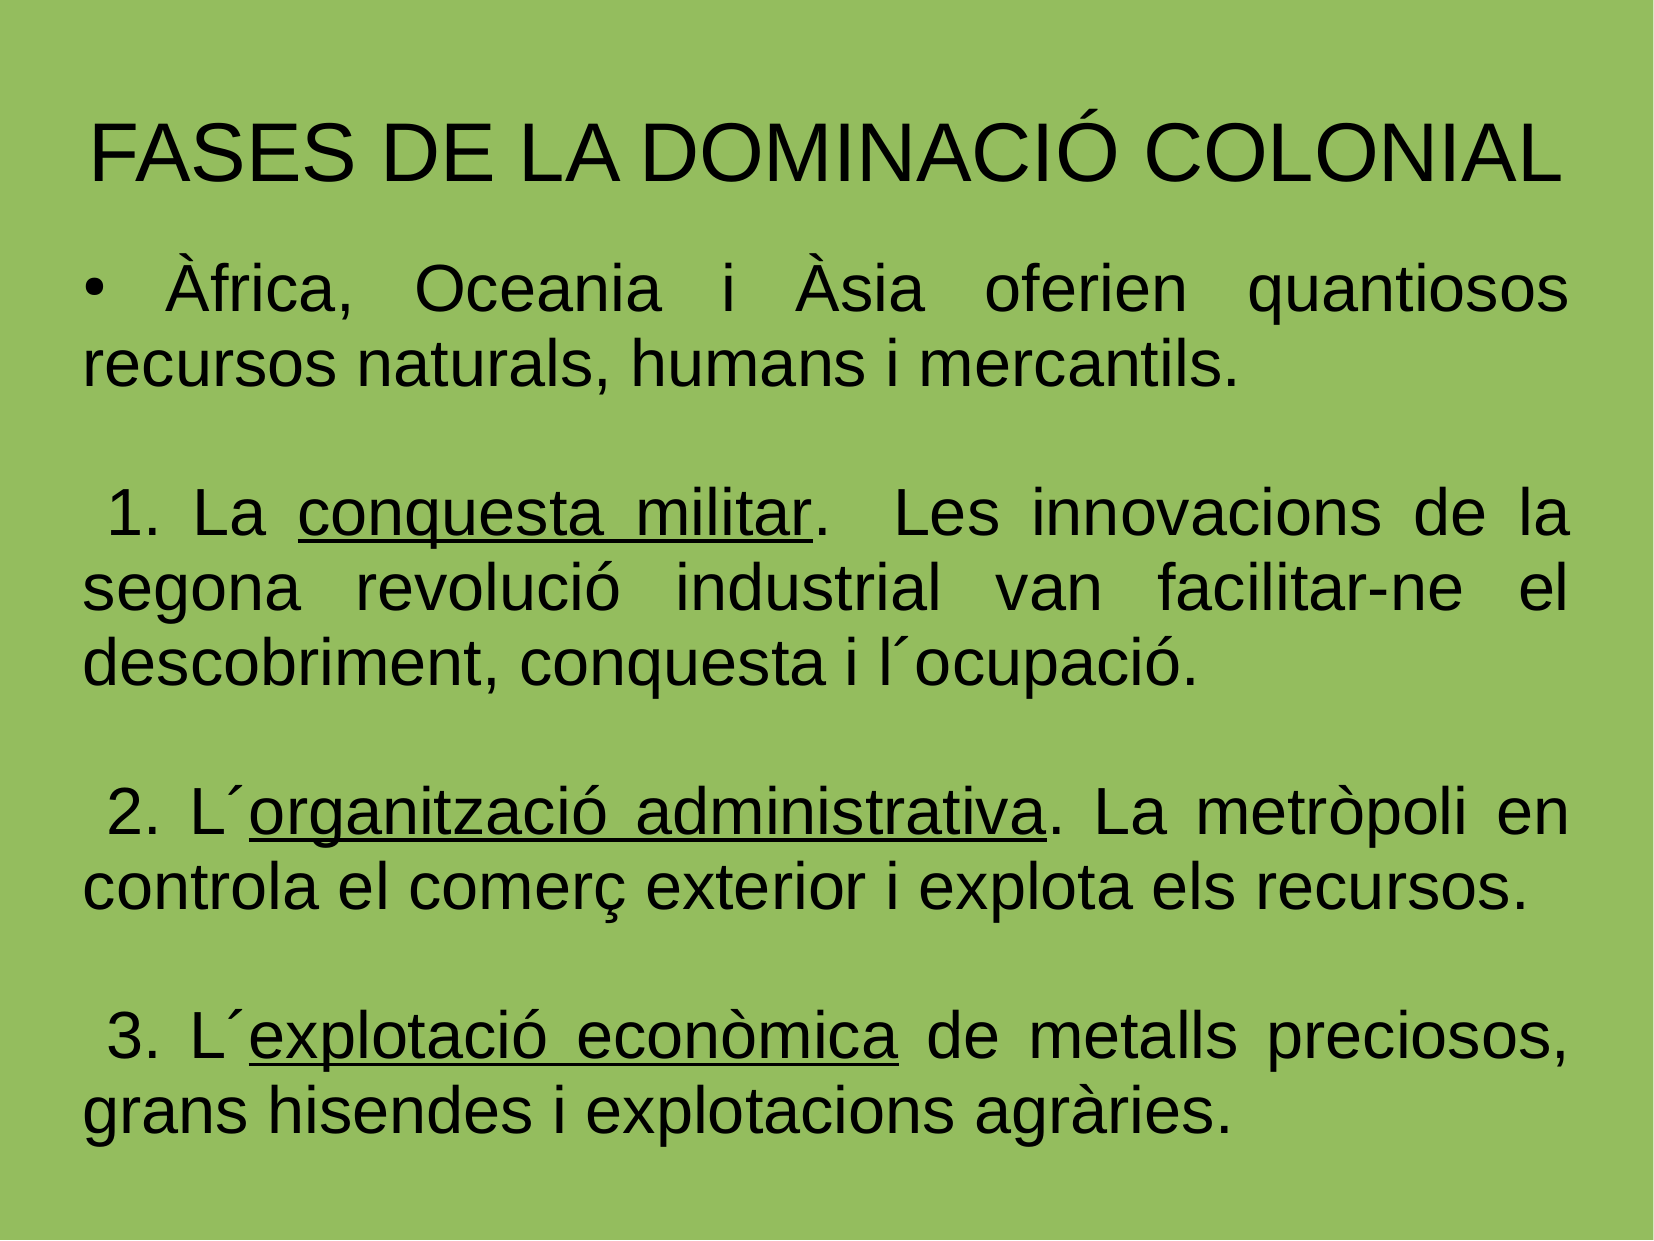

# FASES DE LA DOMINACIÓ COLONIAL
 Àfrica, Oceania i Àsia oferien quantiosos recursos naturals, humans i mercantils.
1. La conquesta militar. Les innovacions de la segona revolució industrial van facilitar-ne el descobriment, conquesta i l´ocupació.
2. L´organització administrativa. La metròpoli en controla el comerç exterior i explota els recursos.
3. L´explotació econòmica de metalls preciosos, grans hisendes i explotacions agràries.